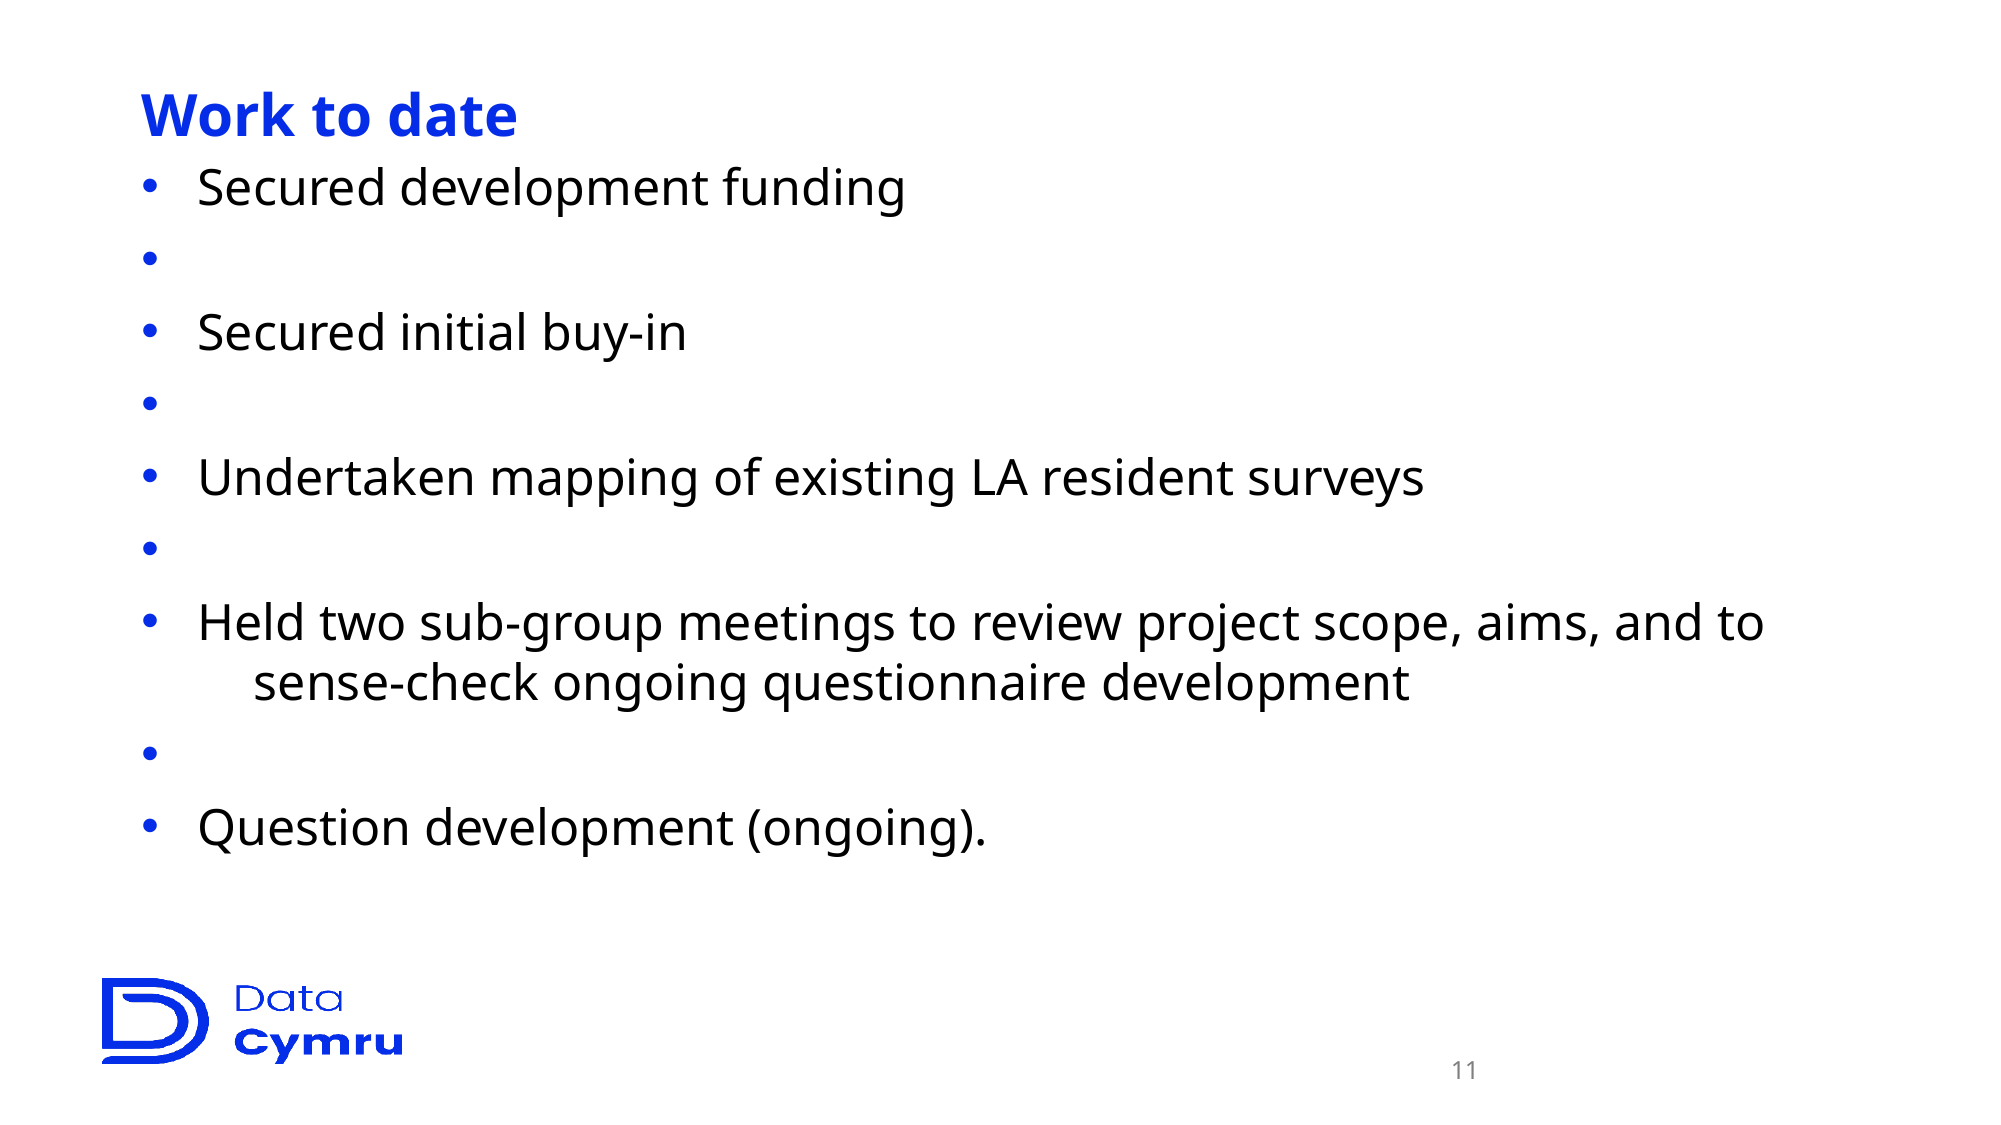

# Work to date
Secured development funding
Secured initial buy-in
Undertaken mapping of existing LA resident surveys
Held two sub-group meetings to review project scope, aims, and to sense-check ongoing questionnaire development
Question development (ongoing).